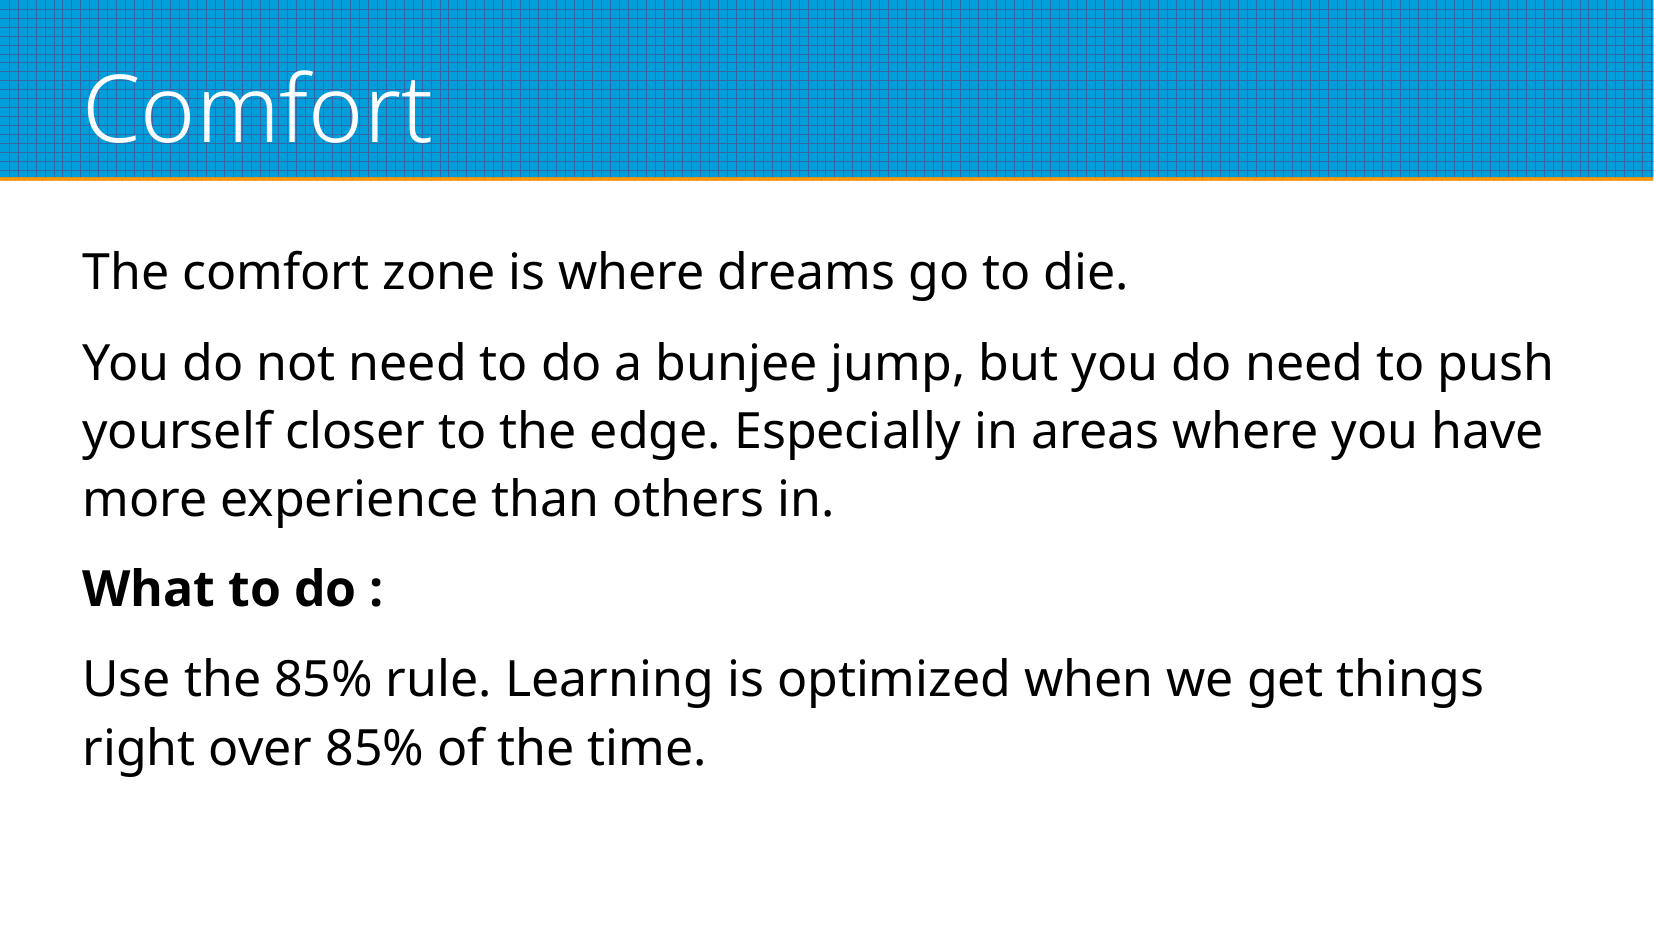

# Comfort
The comfort zone is where dreams go to die.
You do not need to do a bunjee jump, but you do need to push yourself closer to the edge. Especially in areas where you have more experience than others in.
What to do :
Use the 85% rule. Learning is optimized when we get things right over 85% of the time.